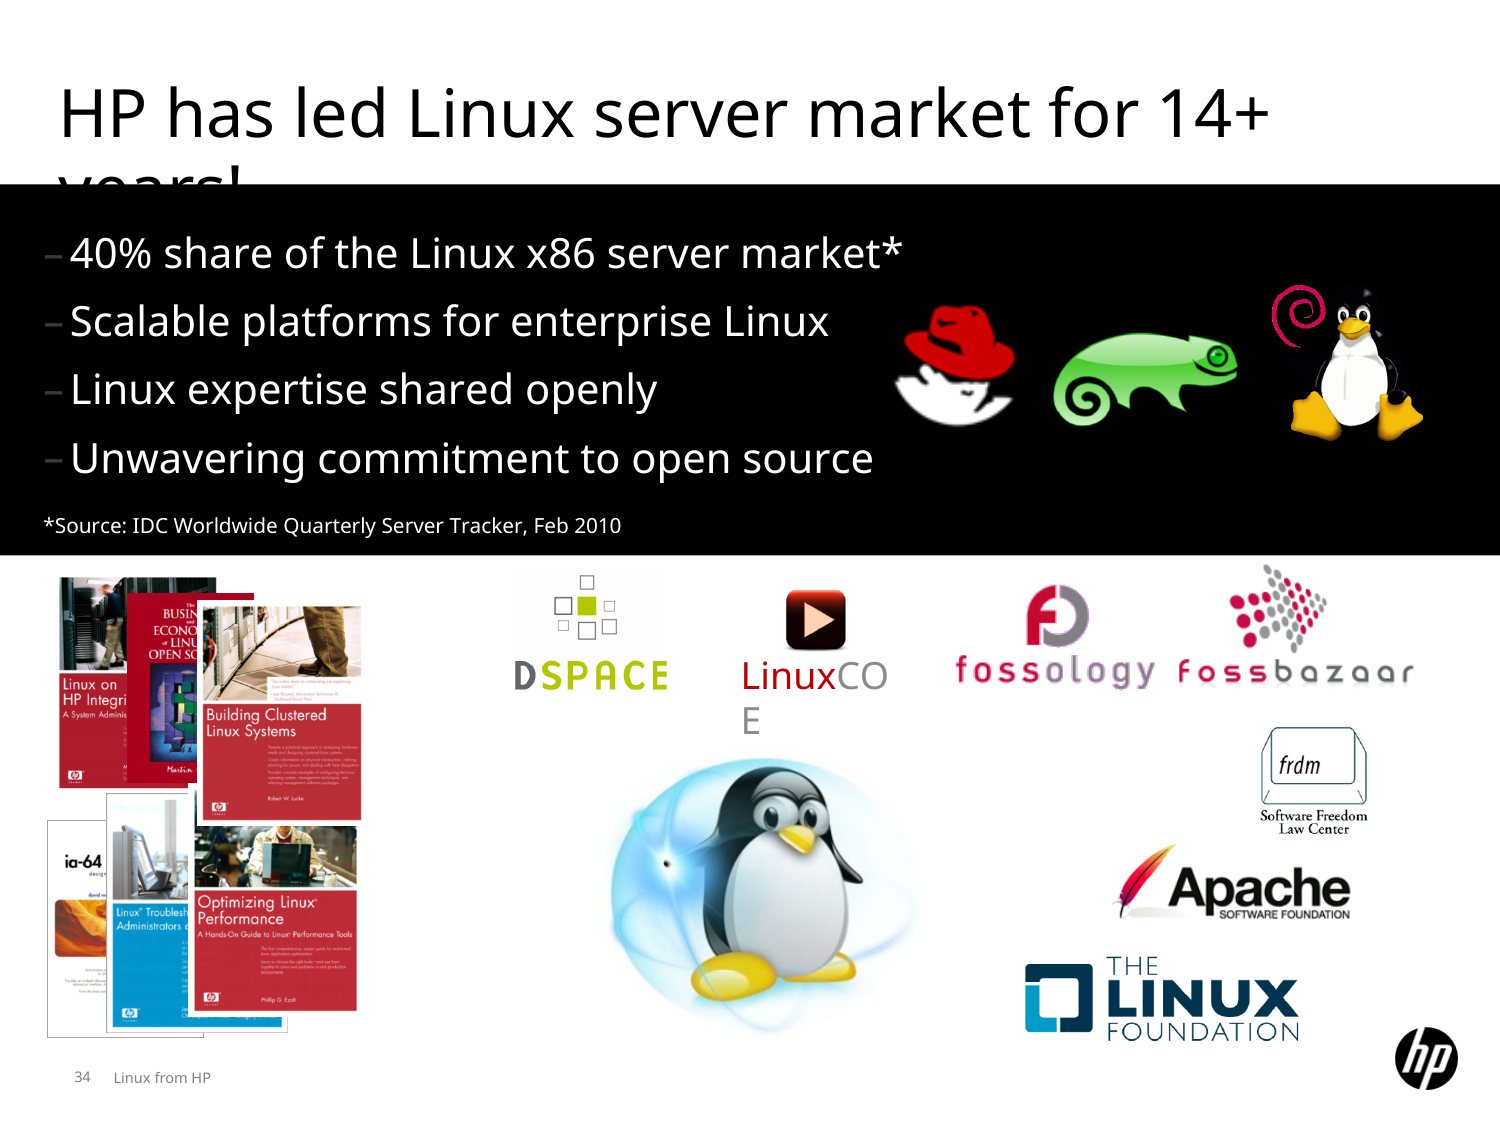

HP has led Linux server market for 14+ years!
40% share of the Linux x86 server market*
Scalable platforms for enterprise Linux
Linux expertise shared openly
Unwavering commitment to open source
*Source: IDC Worldwide Quarterly Server Tracker, Feb 2010
LinuxCOE